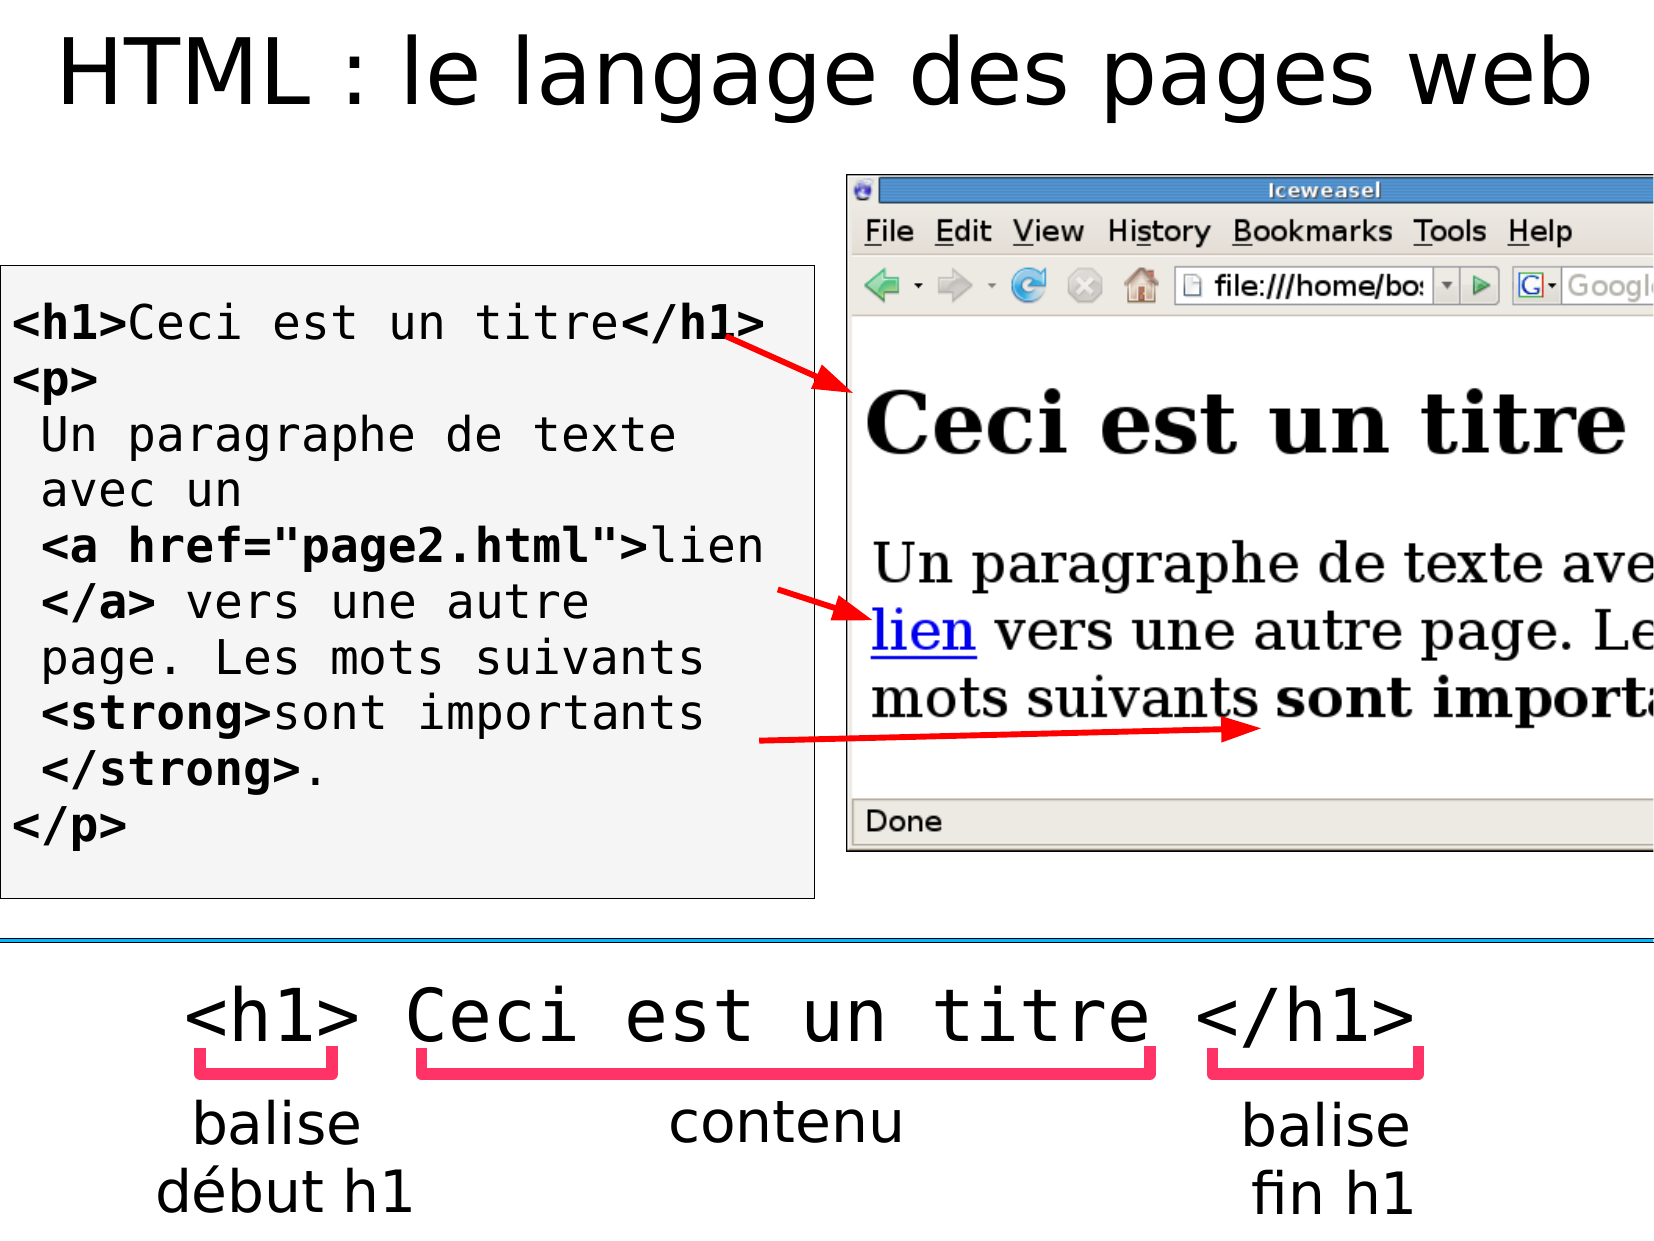

# HTML : le langage des pages web
<h1>Ceci est un titre</h1>
<p>
 Un paragraphe de texte
 avec un
 <a href="page2.html">lien
 </a> vers une autre
 page. Les mots suivants
 <strong>sont importants
 </strong>.
</p>
<h1> Ceci est un titre </h1>
contenu
balise
début h1
balise
fin h1